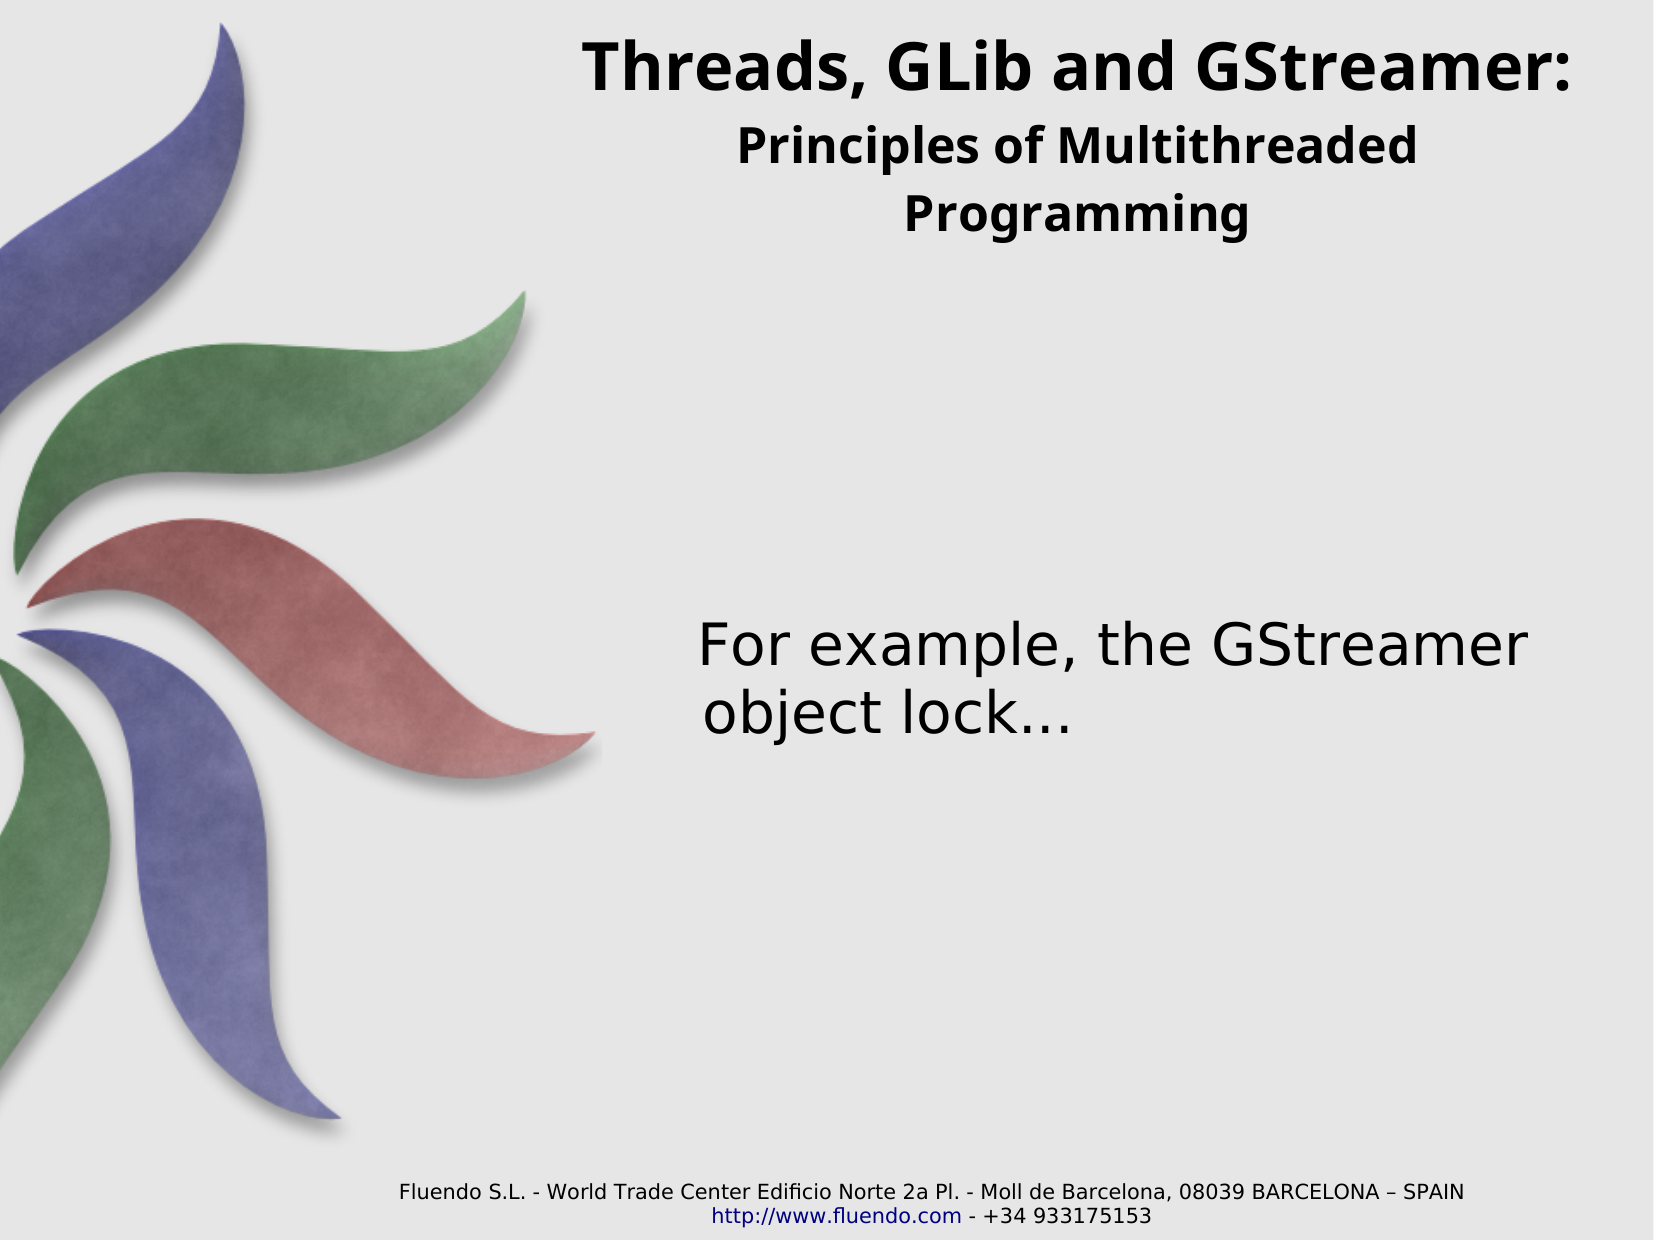

# Threads, GLib and GStreamer: Principles of Multithreaded Programming
For example, the GStreamer object lock...